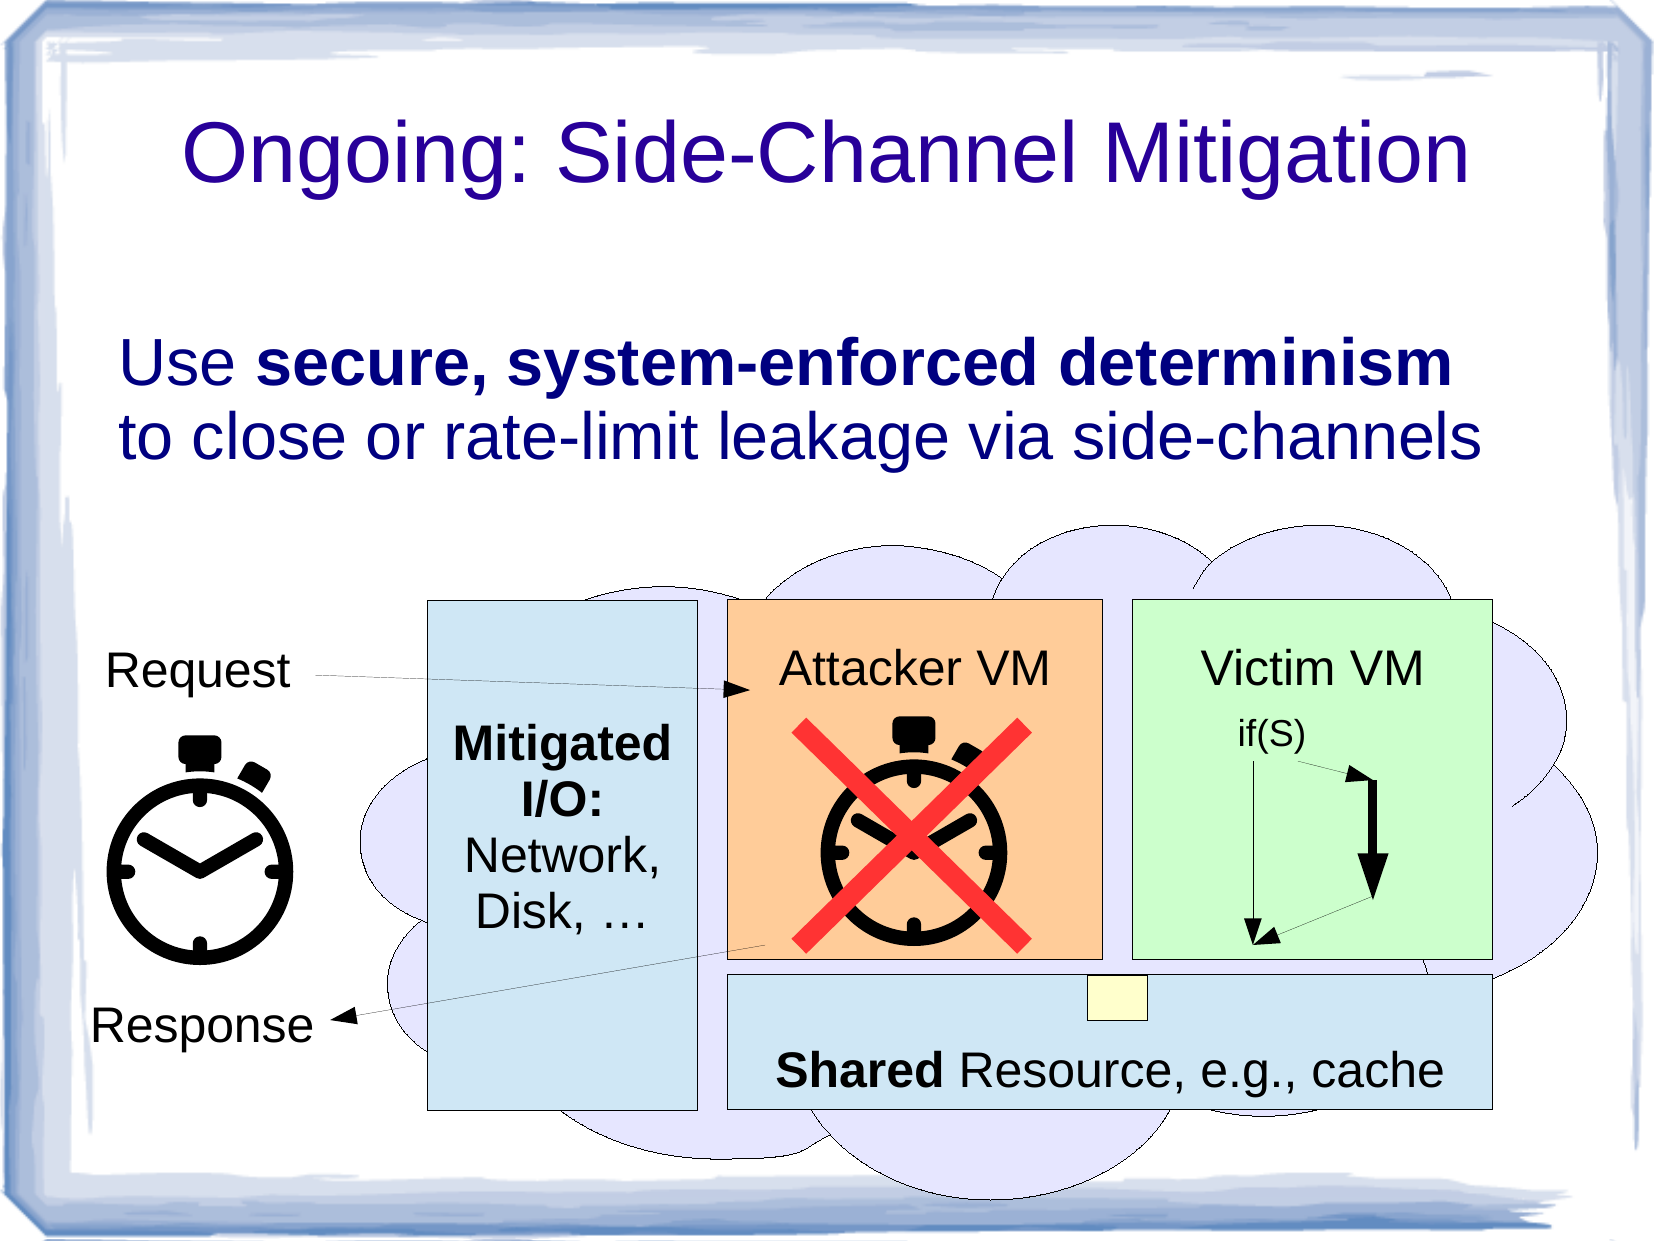

# Ongoing: Side-Channel Mitigation
Use secure, system-enforced determinism
to close or rate-limit leakage via side-channels
Victim VM
Attacker VM
Mitigated
I/O:
Network,
Disk, …
Request
if(S)
Shared Resource, e.g., cache
Response